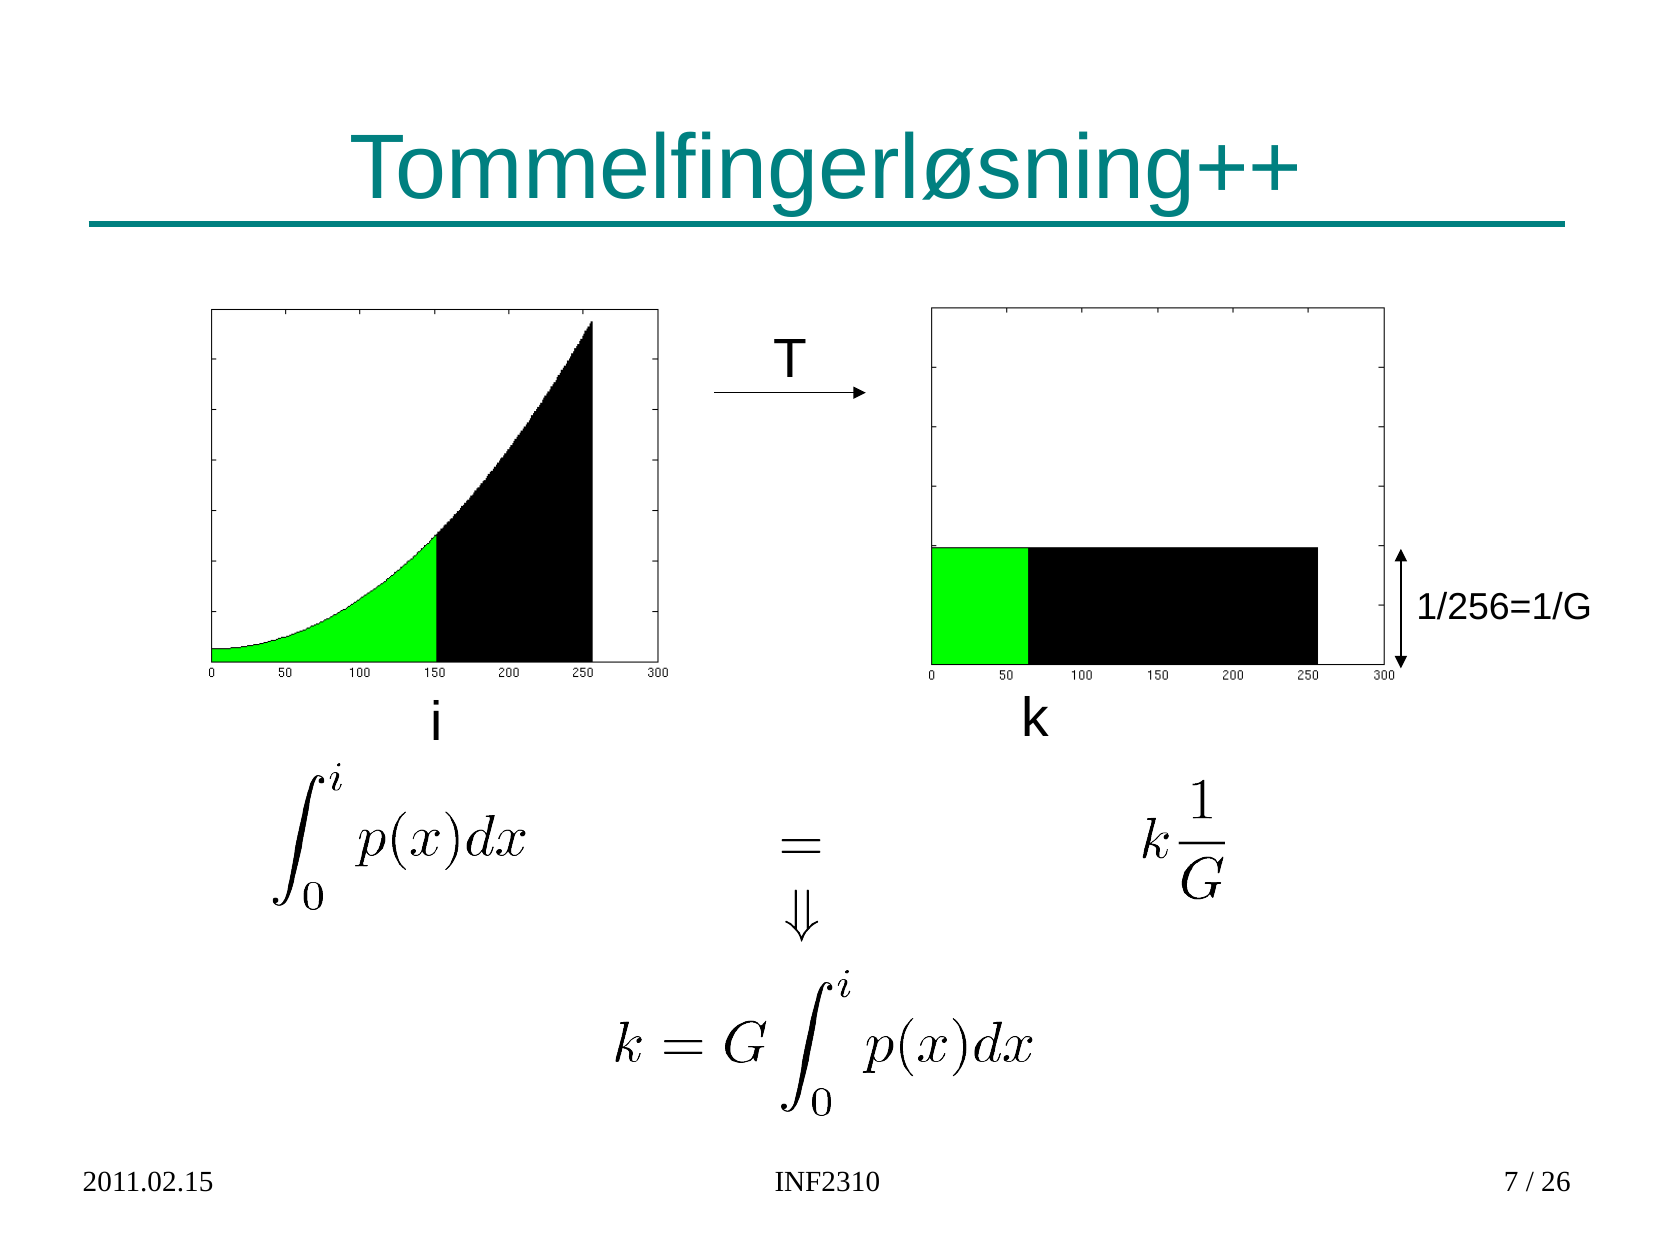

# Tommelfingerløsning++
T
1/256=1/G
k
i
2011.02.15
INF2310
7